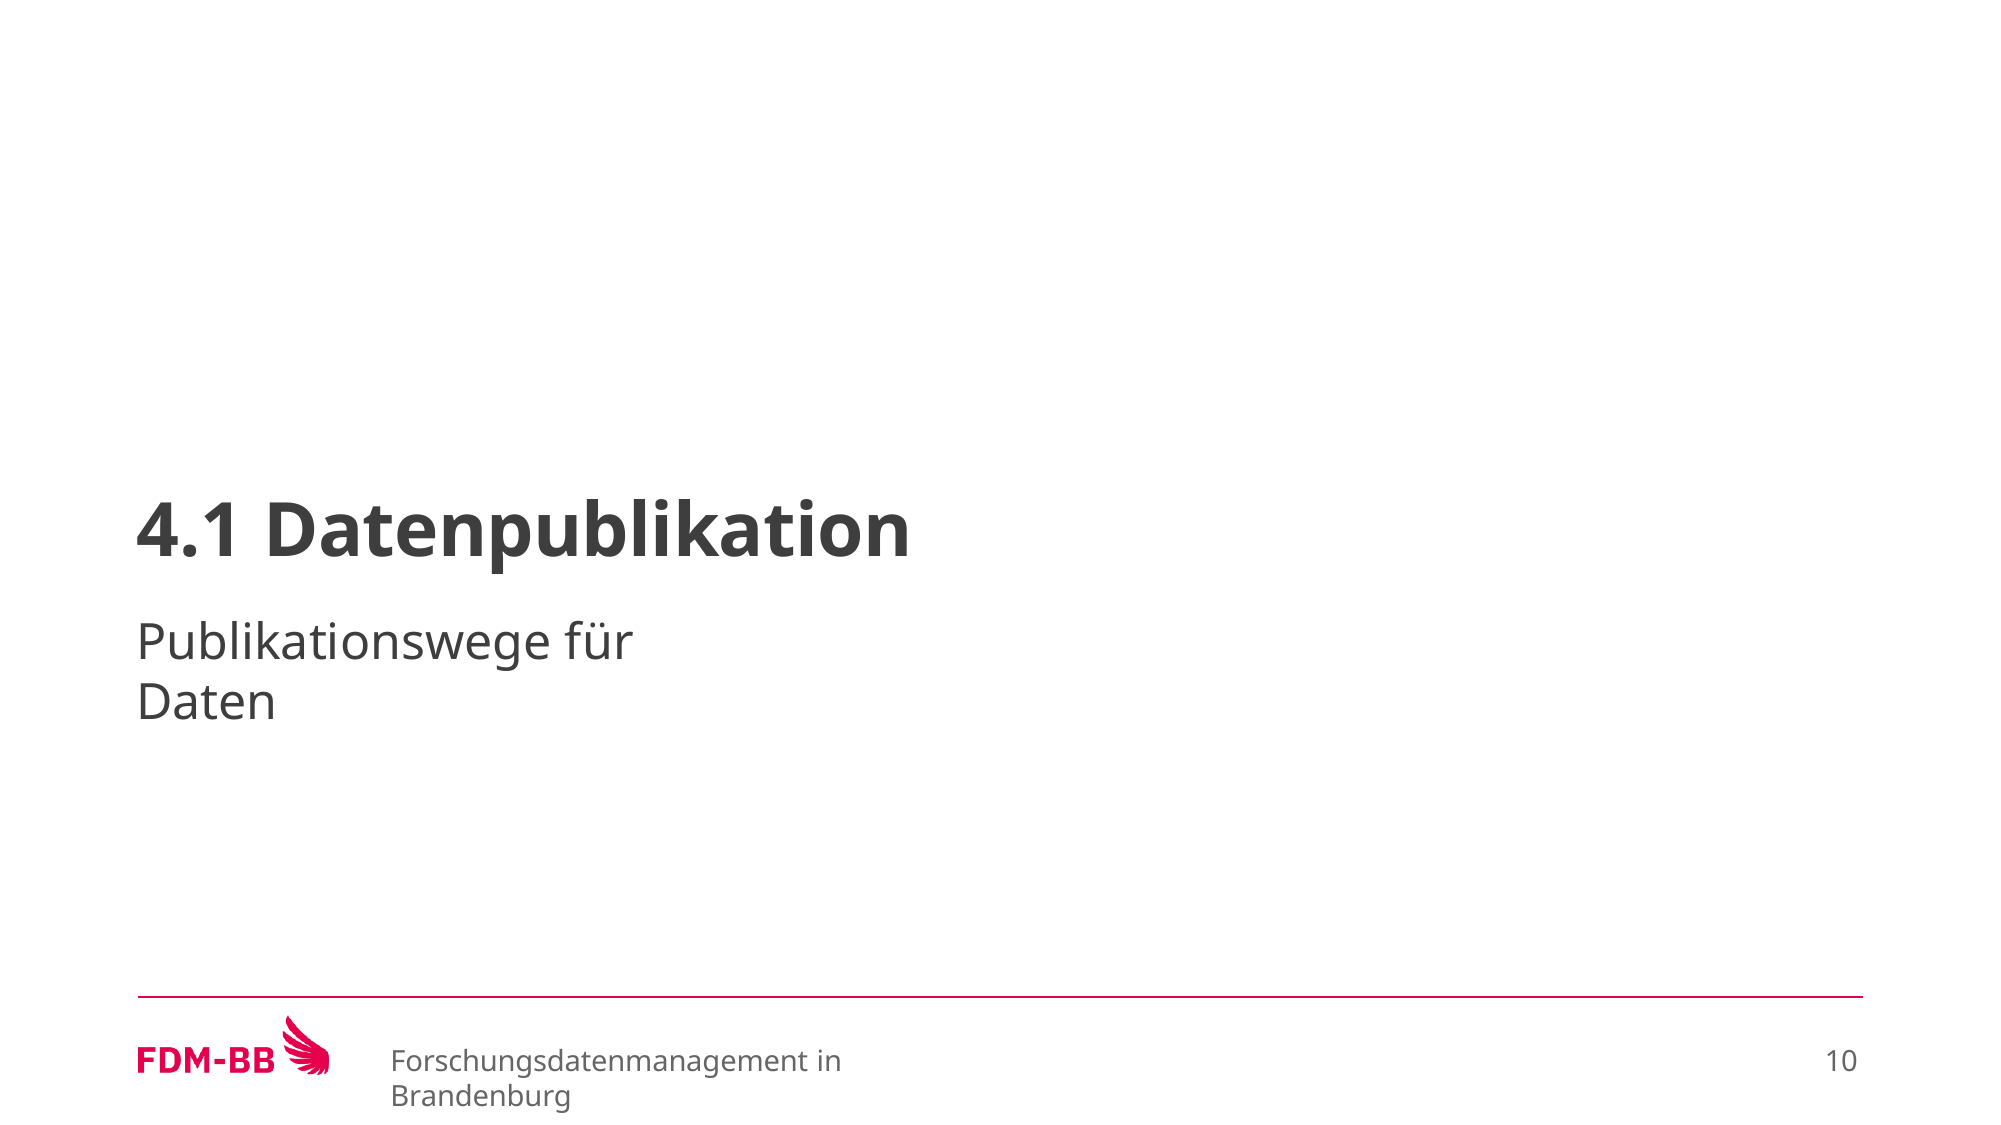

# 4.1 Datenpublikation
Publikationswege für Daten
Forschungsdatenmanagement in Brandenburg
10